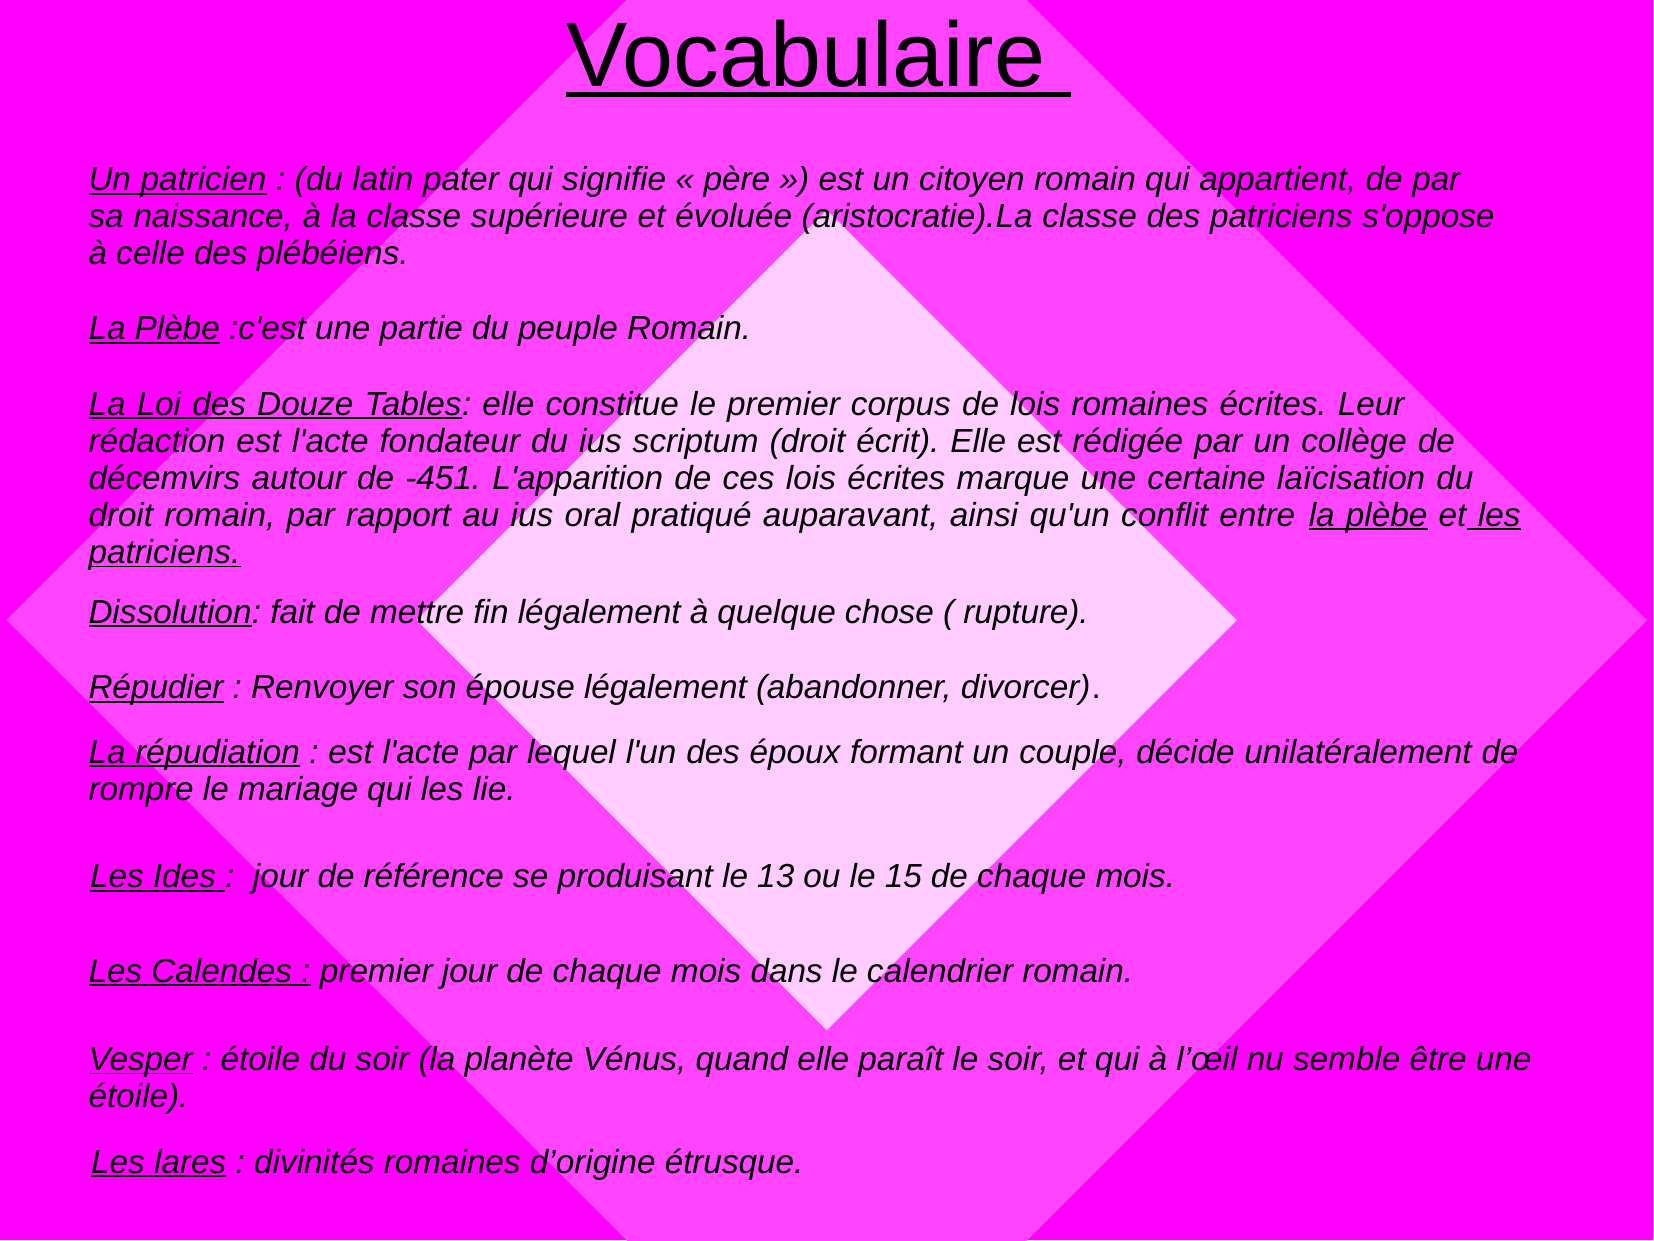

Vocabulaire
	Un patricien : (du latin pater qui signifie « père ») est un citoyen romain qui appartient, de par 		sa naissance, à la classe supérieure et évoluée (aristocratie).La classe des patriciens s'oppose 	à celle des plébéiens.
	La Plèbe :c'est une partie du peuple Romain.
	La Loi des Douze Tables: elle constitue le premier corpus de lois romaines écrites. Leur 			rédaction est l'acte fondateur du ius scriptum (droit écrit). Elle est rédigée par un collège de 		décemvirs autour de -451. L'apparition de ces lois écrites marque une certaine laïcisation du 		droit romain, par rapport au ius oral pratiqué auparavant, ainsi qu'un conflit entre la plèbe et les 	patriciens.
	Dissolution: fait de mettre fin légalement à quelque chose ( rupture).
	Répudier : Renvoyer son épouse légalement (abandonner, divorcer).
	La répudiation : est l'acte par lequel l'un des époux formant un couple, décide unilatéralement de 	rompre le mariage qui les lie.
	Les Ides : jour de référence se produisant le 13 ou le 15 de chaque mois.
	Les Calendes : premier jour de chaque mois dans le calendrier romain.
	Vesper : étoile du soir (la planète Vénus, quand elle paraît le soir, et qui à l’œil nu semble être une 			étoile).
	Les lares : divinités romaines d’origine étrusque.